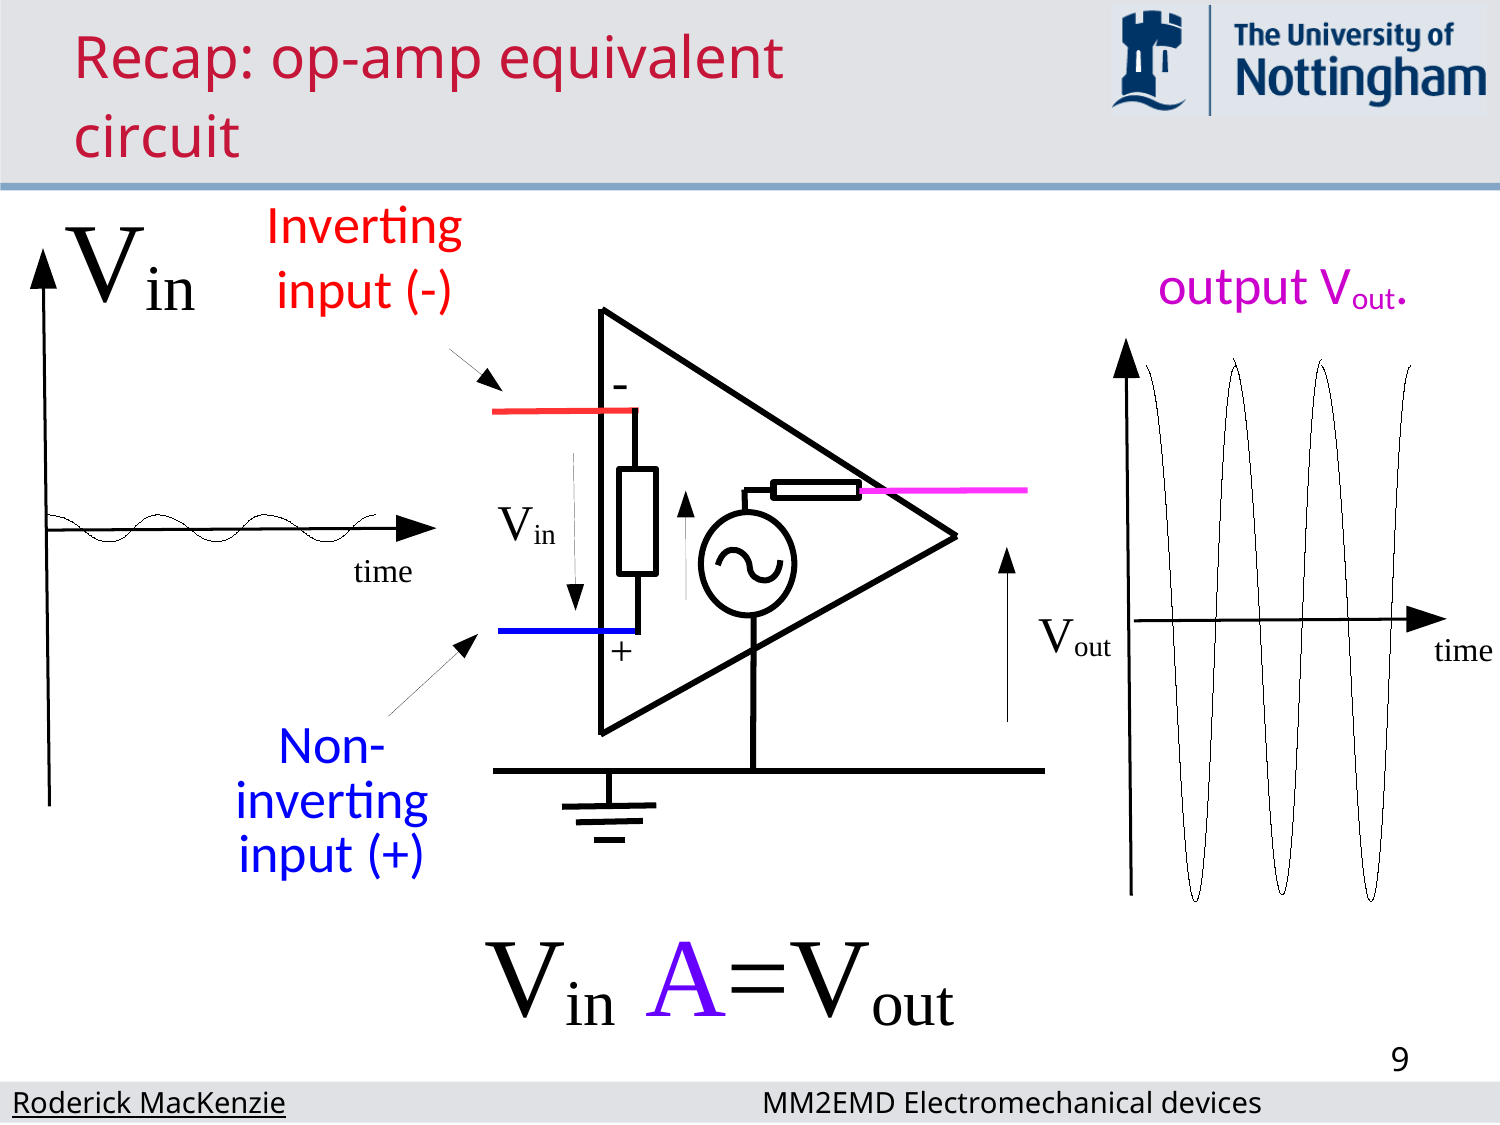

# Recap: op-amp equivalent circuit
Vin
Inverting input (-)
 output Vout.
-
Vin
time
Vout
+
time
Non-inverting input (+)
Vin A=Vout